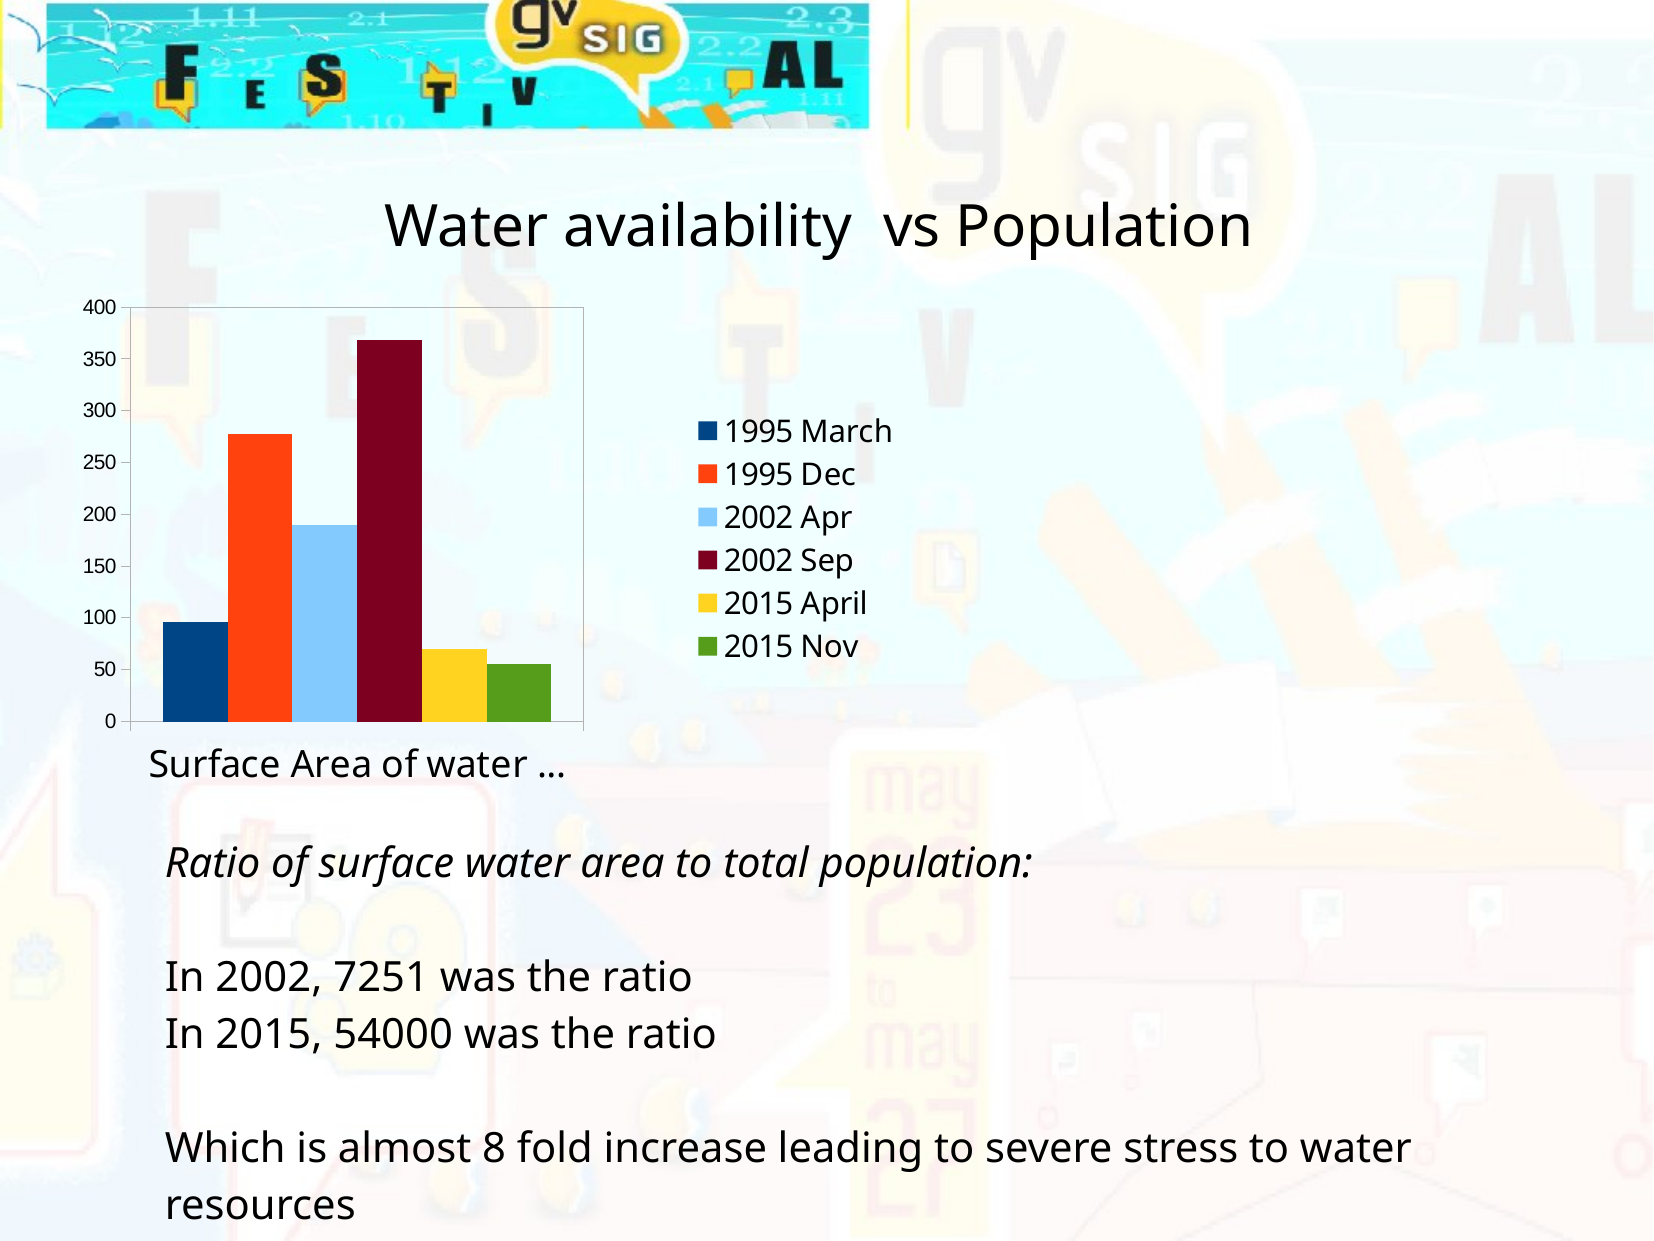

# Water availability vs Population
### Chart
| Category | 1995 March | 1995 Dec | 2002 Apr | 2002 Sep | 2015 April | 2015 Nov |
|---|---|---|---|---|---|---|
| Surface Area of water in sq km | 95.9 | 277.28 | 189.52 | 368.23 | 70.17 | 55.73 |Ratio of surface water area to total population:
In 2002, 7251 was the ratio
In 2015, 54000 was the ratio
Which is almost 8 fold increase leading to severe stress to water resources